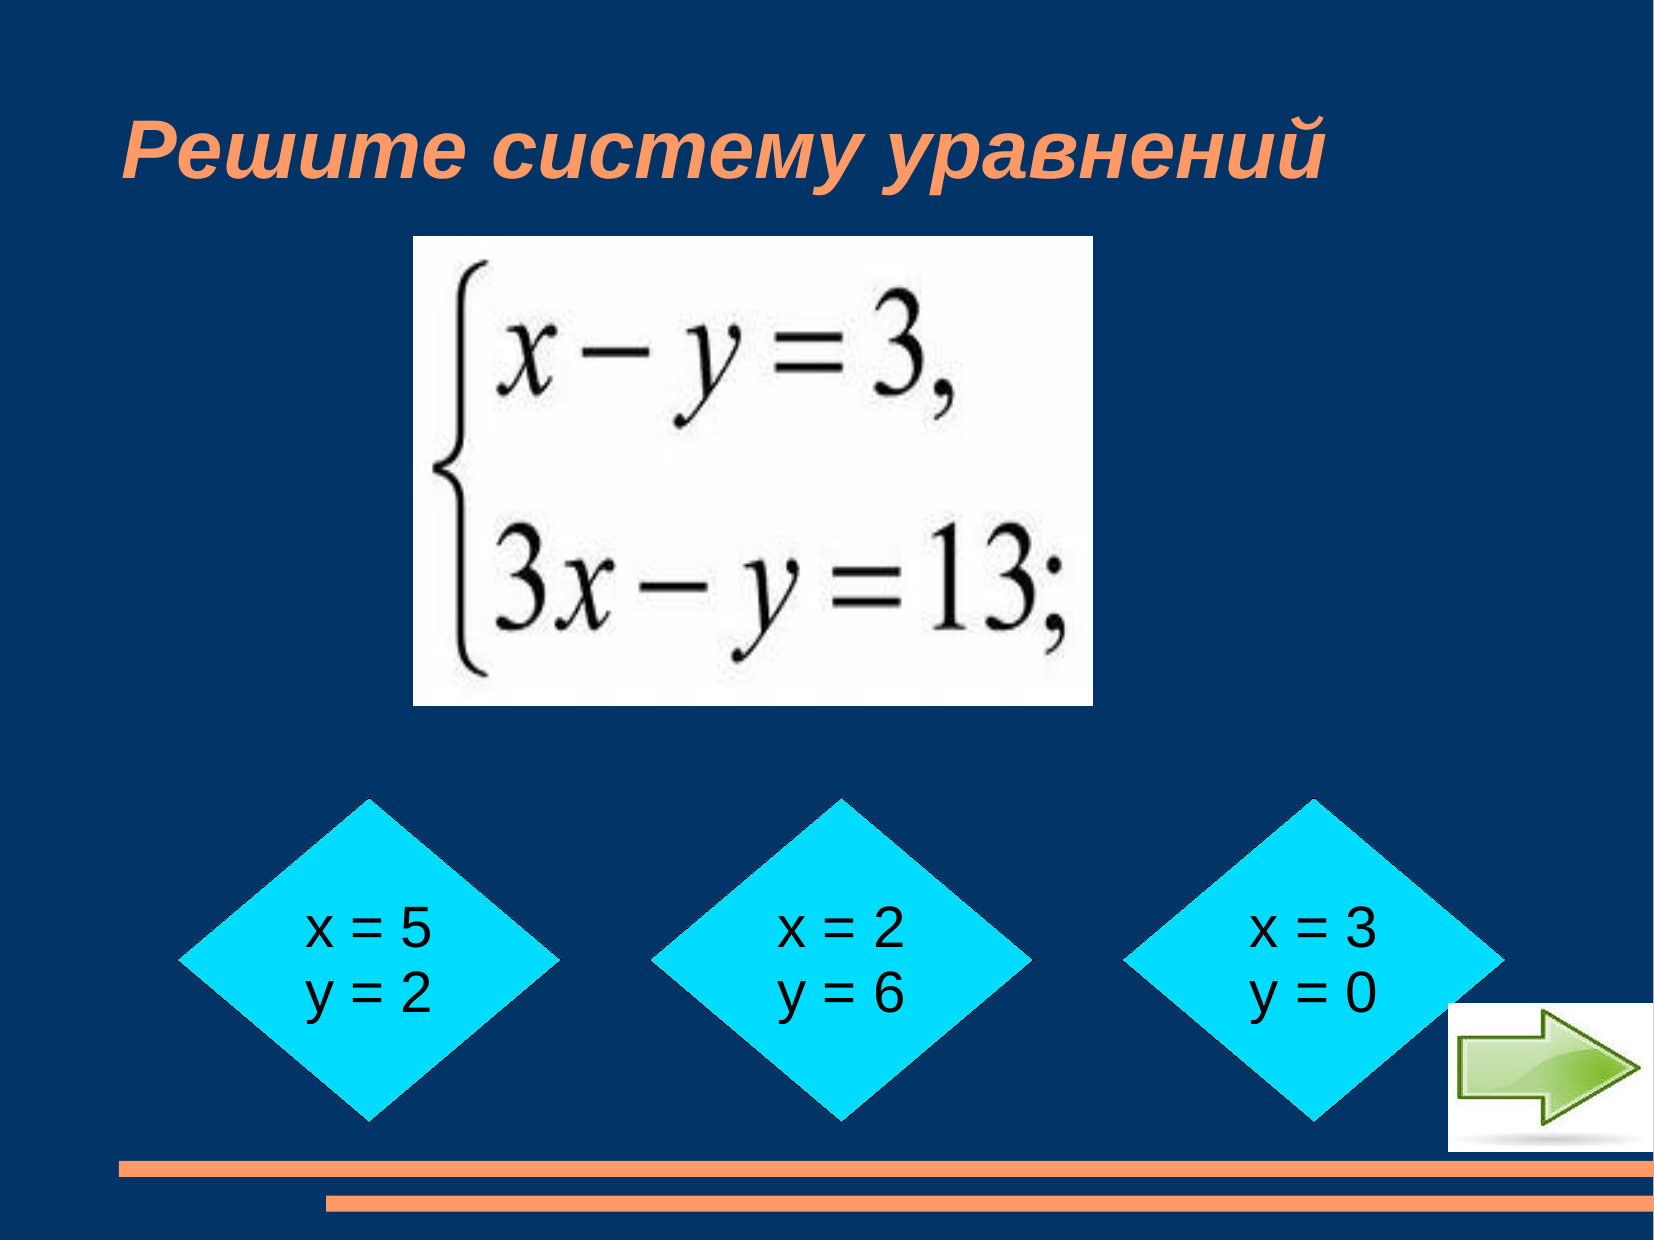

# Решите систему уравнений
х = 5
у = 2
х = 2
у = 6
х = 3
у = 0